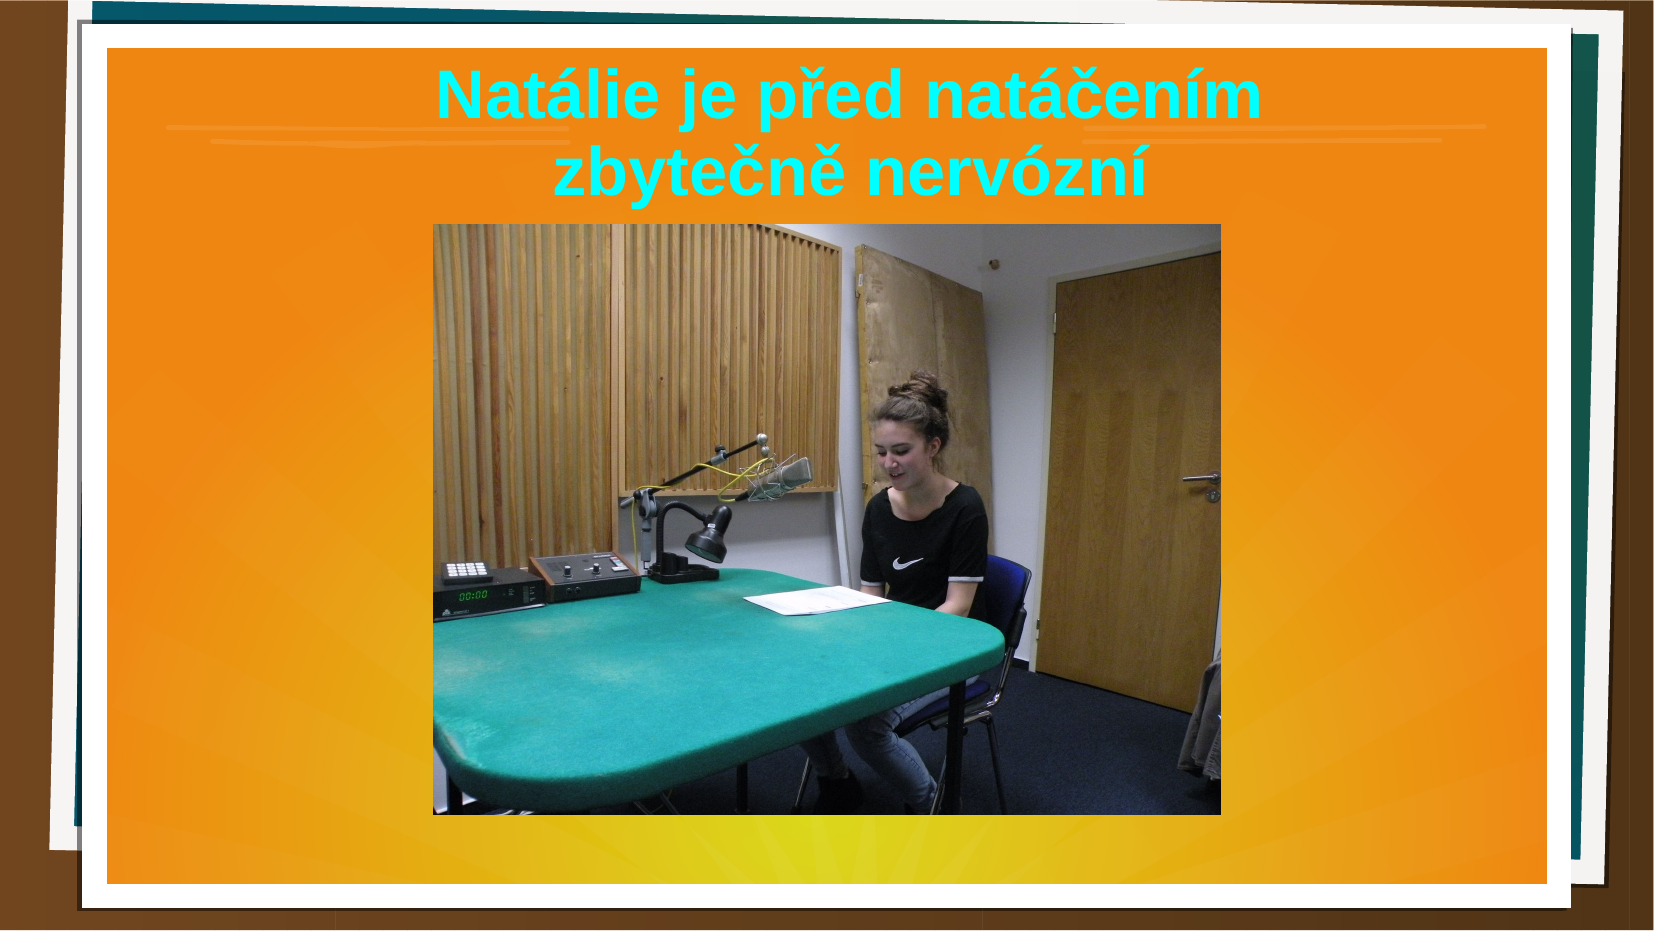

# Natálie je před natáčením zbytečně nervózní